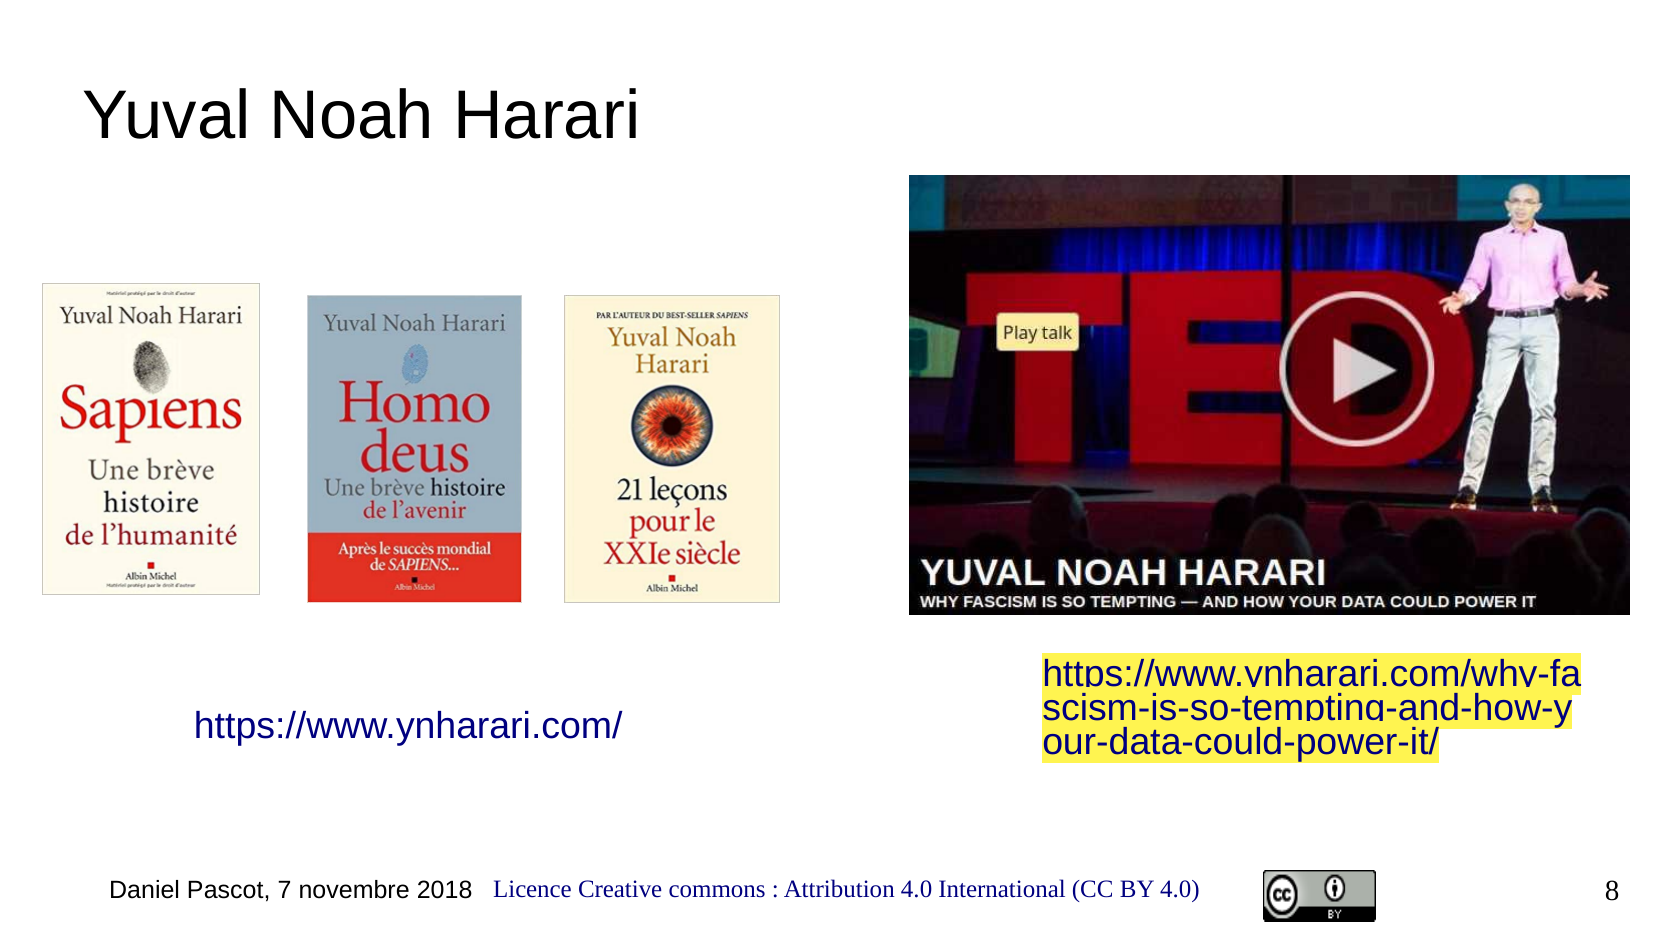

# Yuval Noah Harari
https://www.ynharari.com/why-fascism-is-so-tempting-and-how-your-data-could-power-it/
https://www.ynharari.com/
8